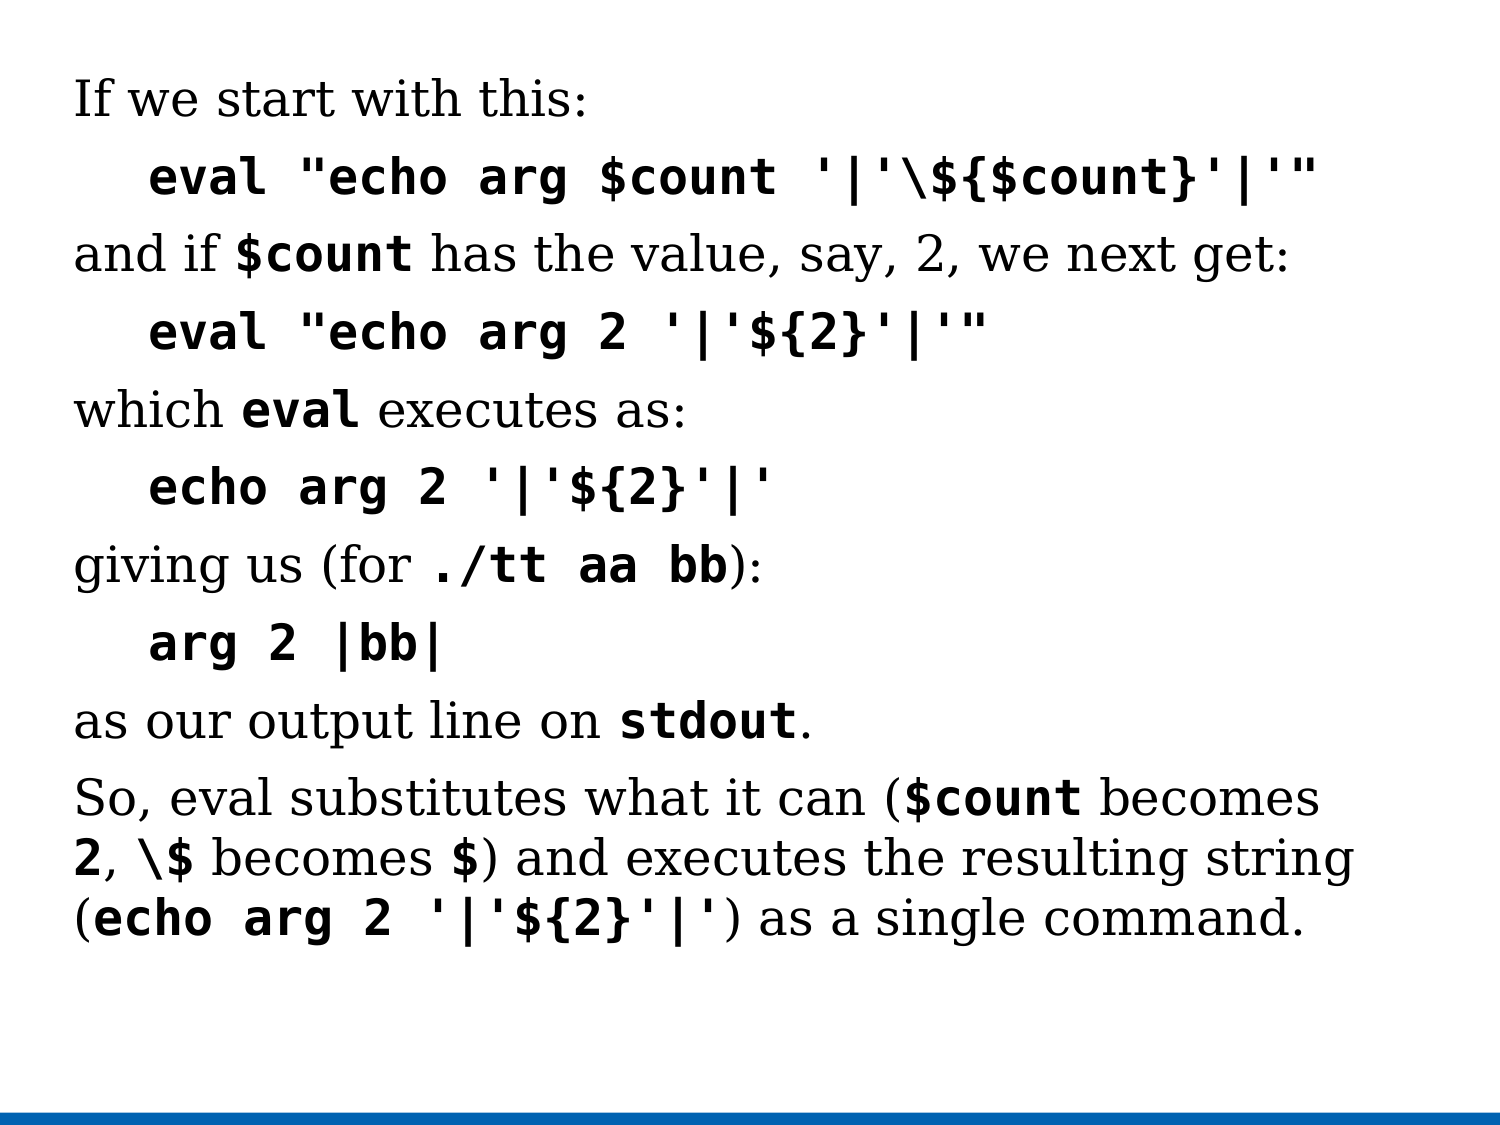

If we start with this:
	eval "echo arg $count '|'\${$count}'|'"
and if $count has the value, say, 2, we next get:
	eval "echo arg 2 '|'${2}'|'"
which eval executes as:
	echo arg 2 '|'${2}'|'
giving us (for ./tt aa bb):
	arg 2 |bb|
as our output line on stdout.
So, eval substitutes what it can ($count becomes 2, \$ becomes $) and executes the resulting string (echo arg 2 '|'${2}'|') as a single command.